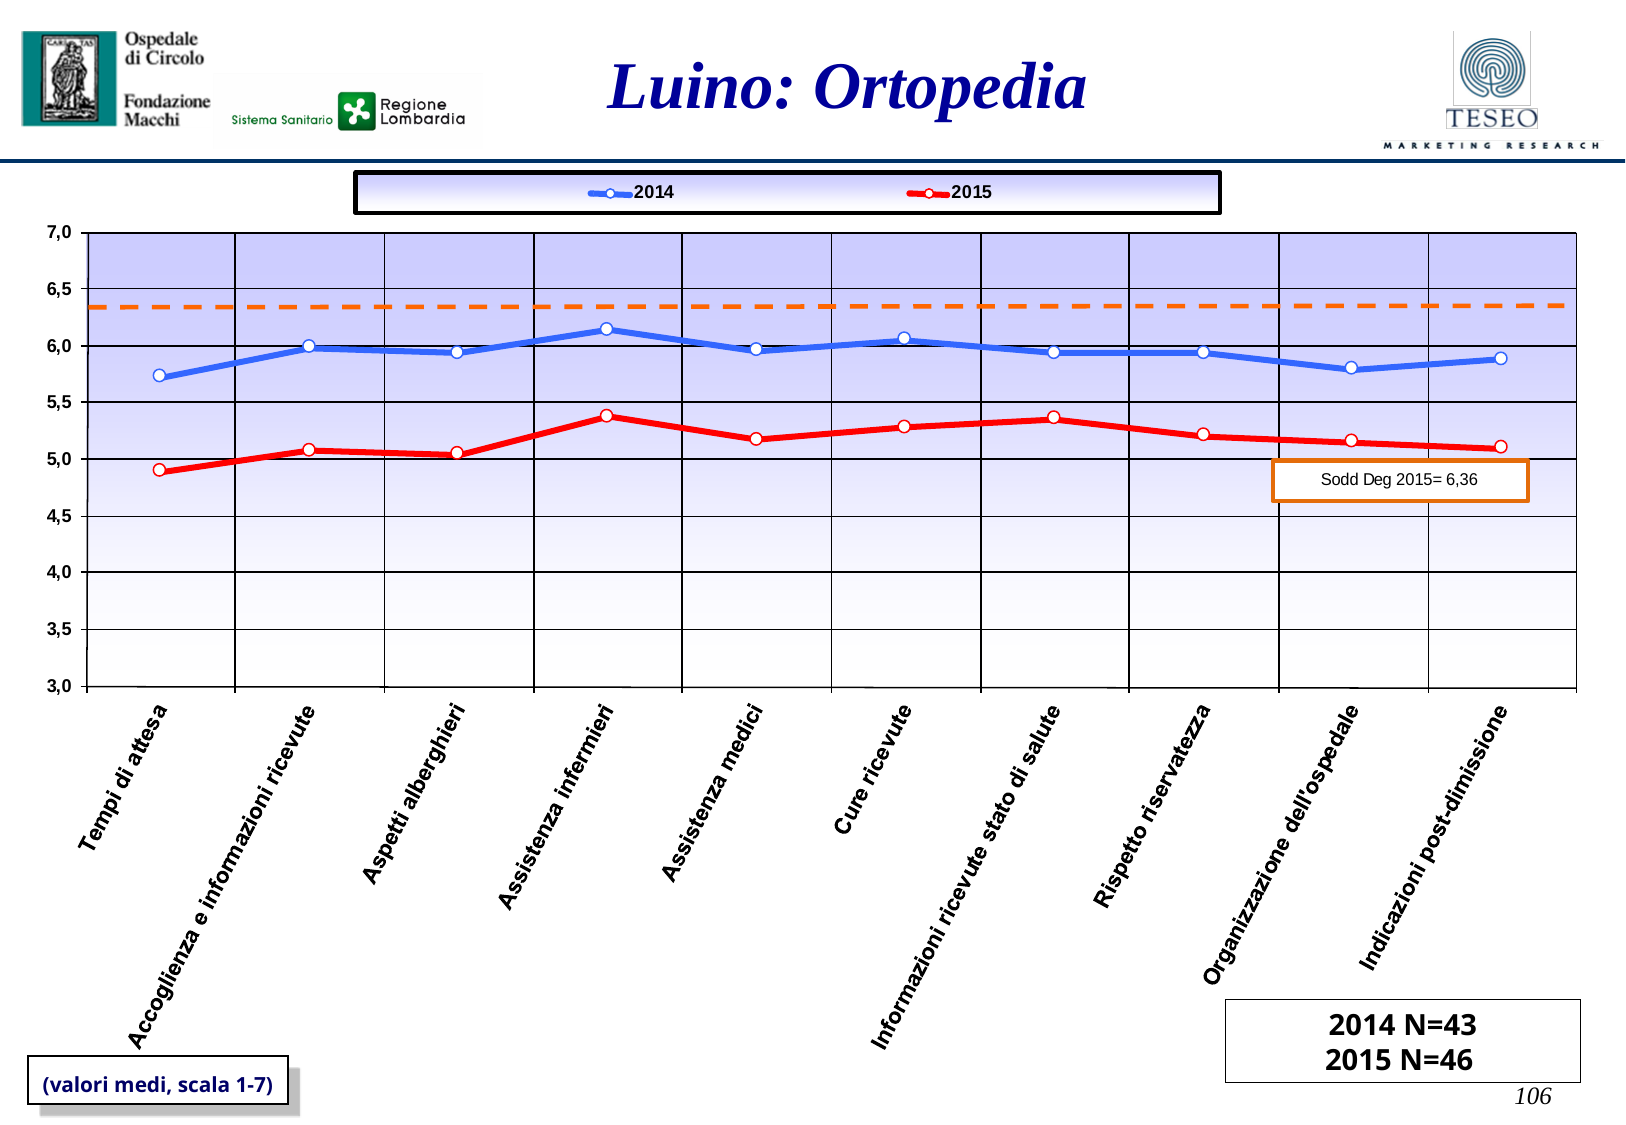

Luino: Ortopedia
2014 N=43
2015 N=46
(valori medi, scala 1-7)